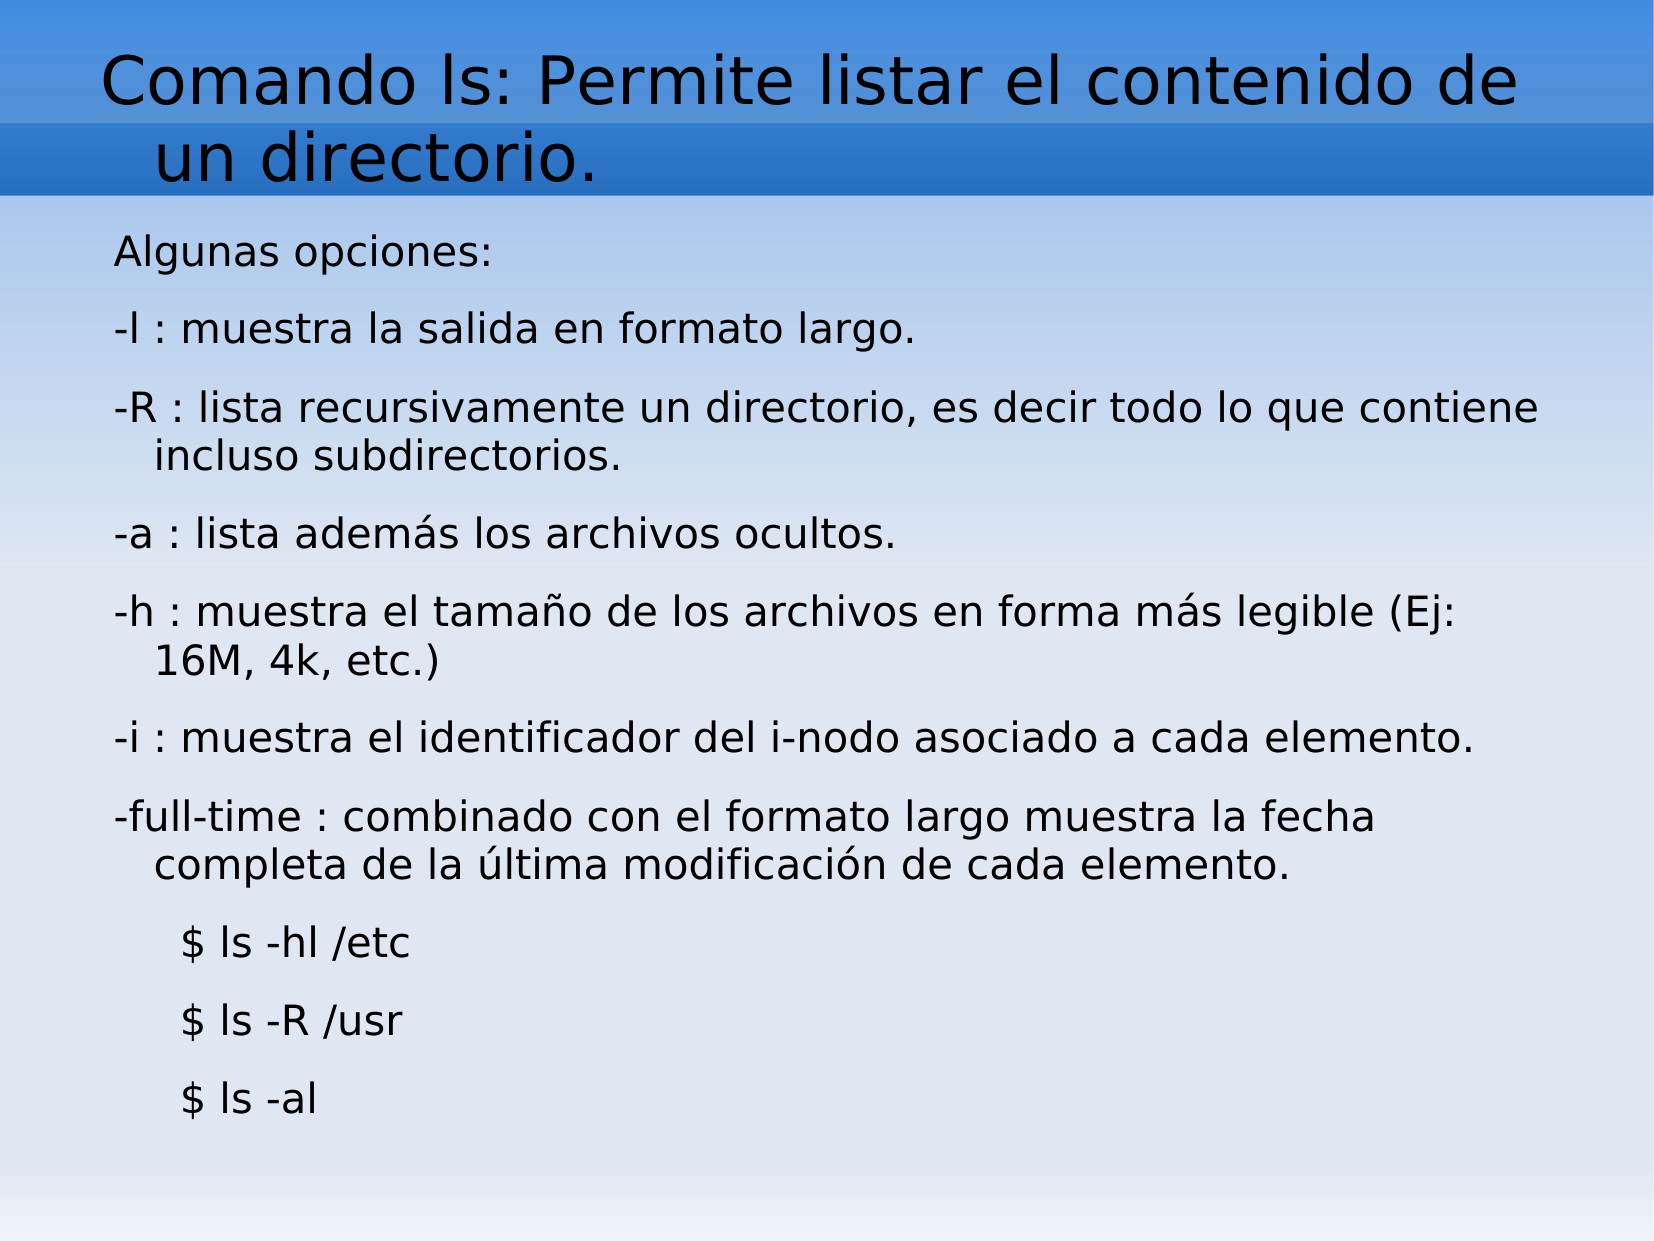

# Comando ls: Permite listar el contenido de un directorio.
 Algunas opciones:
 -l : muestra la salida en formato largo.
 -R : lista recursivamente un directorio, es decir todo lo que contiene incluso subdirectorios.
 -a : lista además los archivos ocultos.
 -h : muestra el tamaño de los archivos en forma más legible (Ej: 16M, 4k, etc.)
 -i : muestra el identificador del i-nodo asociado a cada elemento.
 -full-time : combinado con el formato largo muestra la fecha completa de la última modificación de cada elemento.
 $ ls -hl /etc
 $ ls -R /usr
 $ ls -al